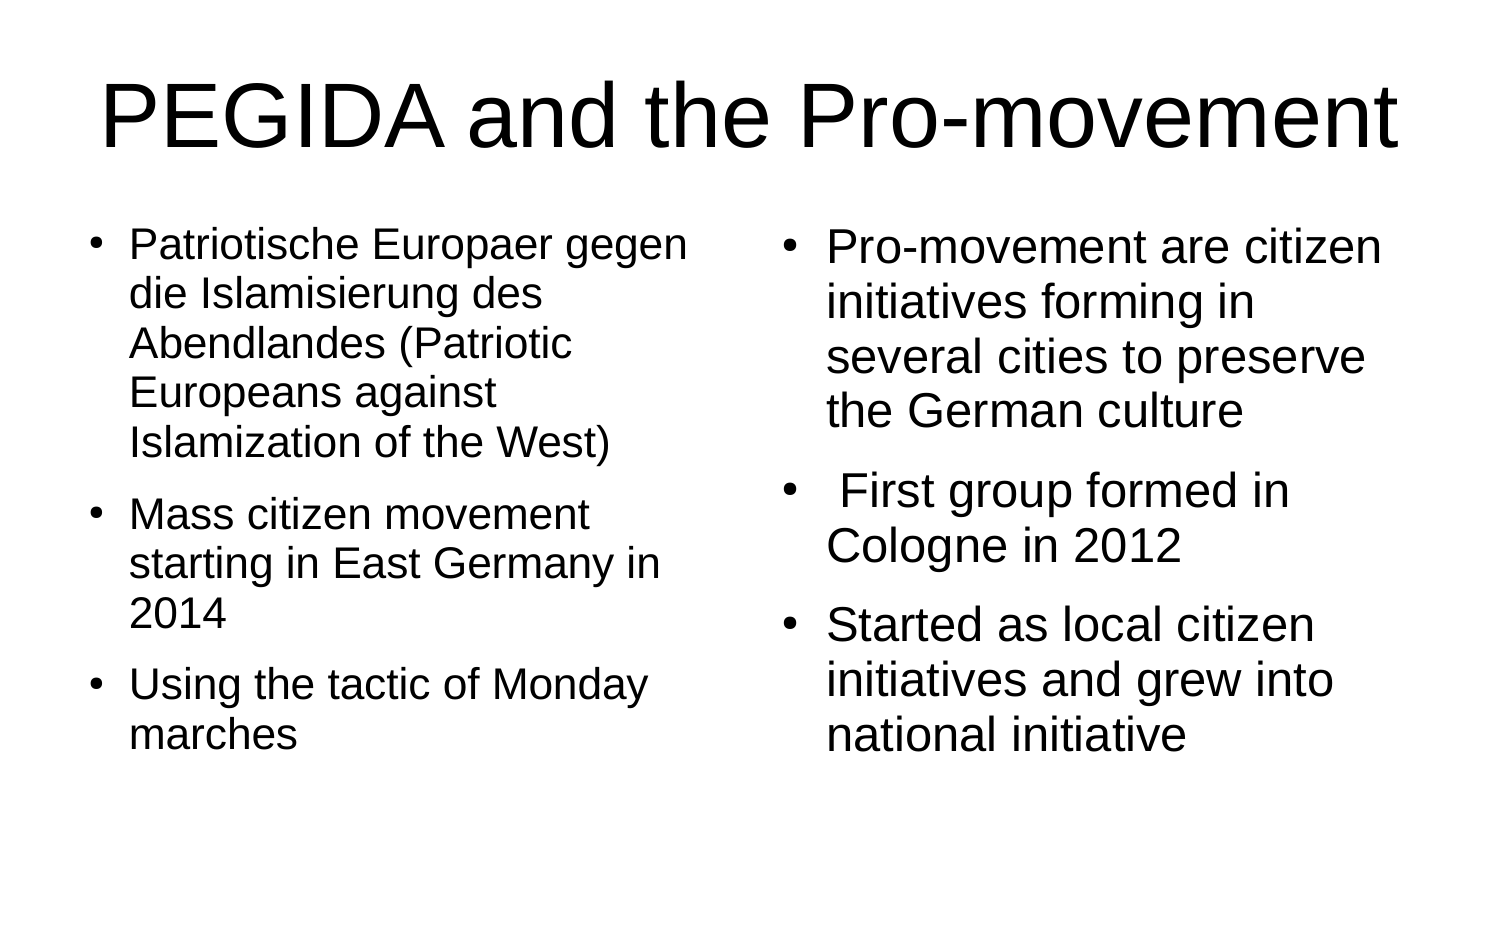

# PEGIDA and the Pro-movement
Patriotische Europaer gegen die Islamisierung des Abendlandes (Patriotic Europeans against Islamization of the West)
Mass citizen movement starting in East Germany in 2014
Using the tactic of Monday marches
Pro-movement are citizen initiatives forming in several cities to preserve the German culture
 First group formed in Cologne in 2012
Started as local citizen initiatives and grew into national initiative